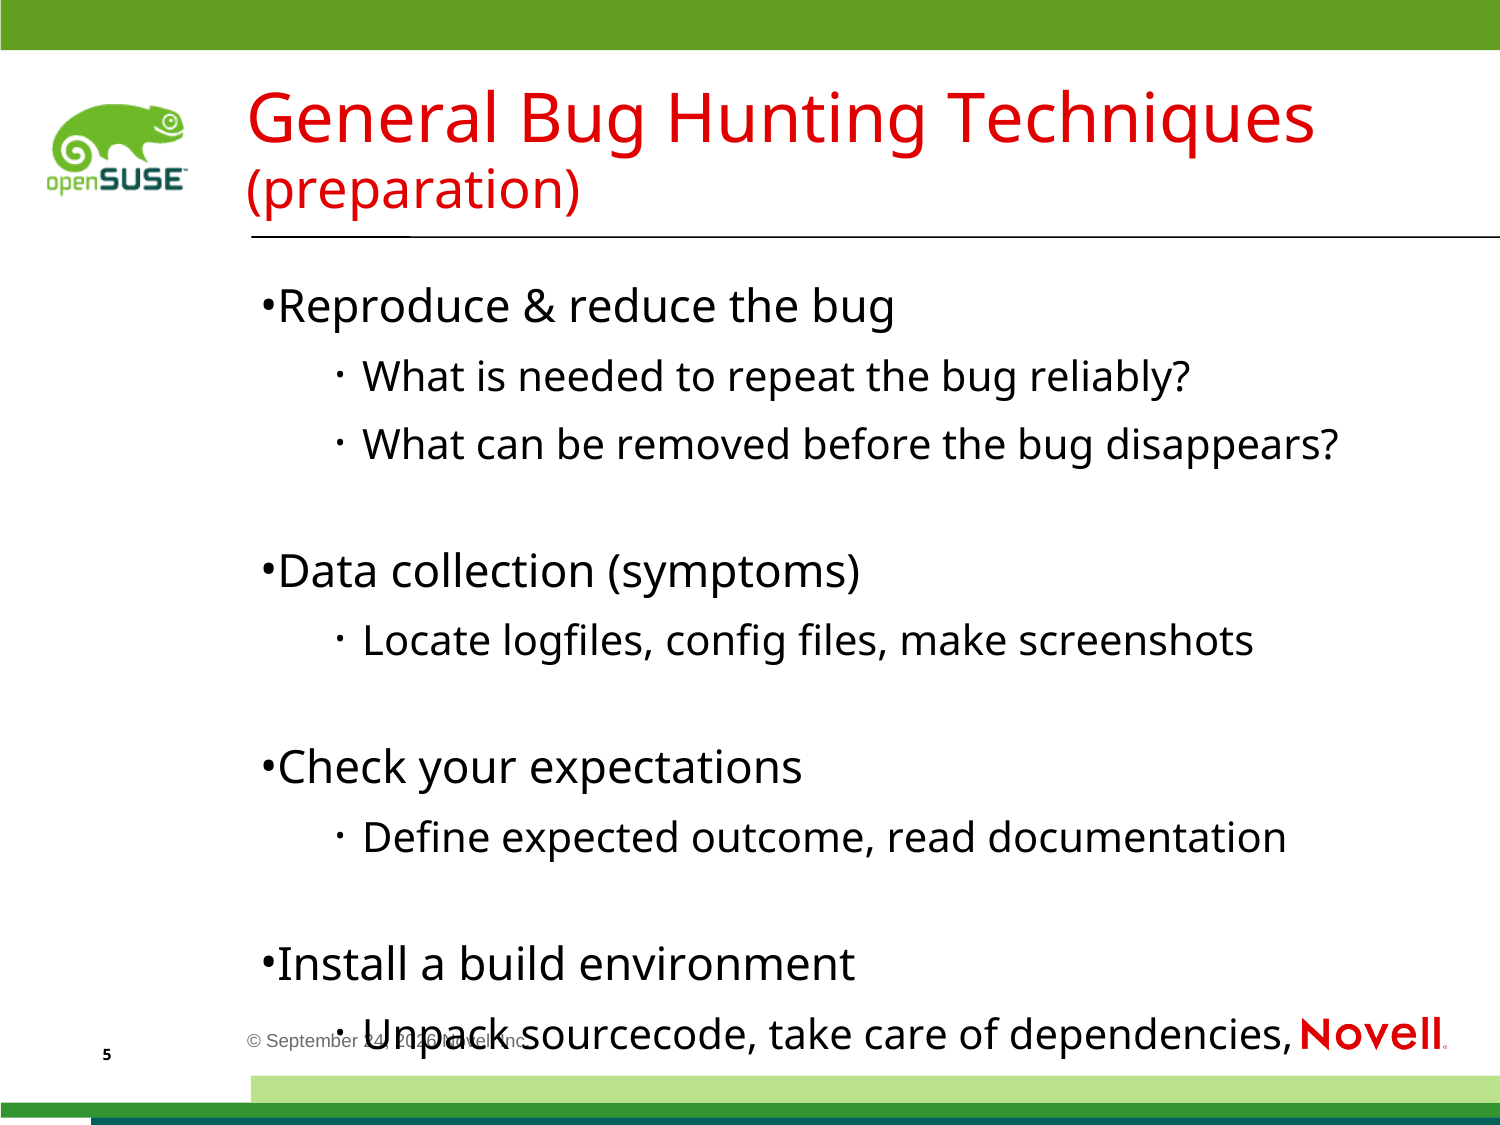

# General Bug Hunting Techniques (preparation)
Reproduce & reduce the bug
What is needed to repeat the bug reliably?
What can be removed before the bug disappears?
Data collection (symptoms)
Locate logfiles, config files, make screenshots
Check your expectations
Define expected outcome, read documentation
Install a build environment
Unpack sourcecode, take care of dependencies,